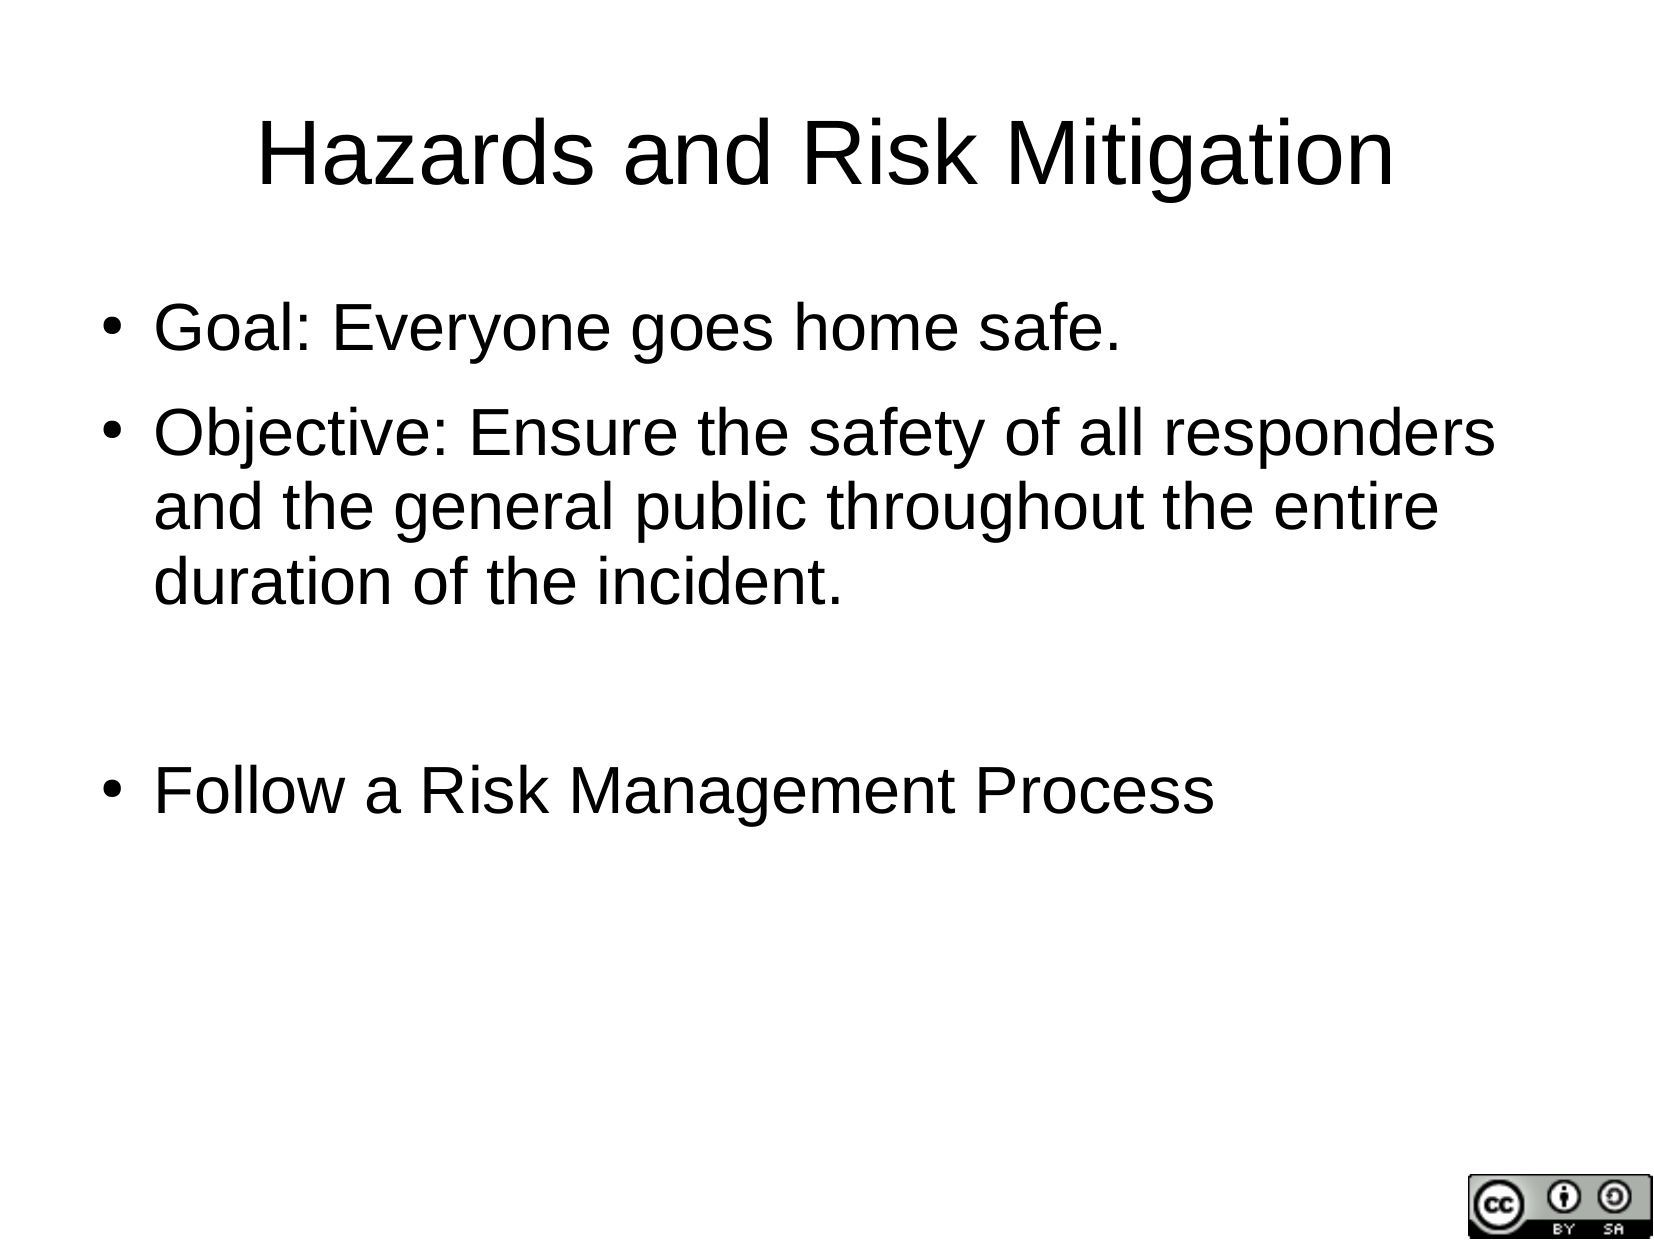

# Hazards and Risk Mitigation
Goal: Everyone goes home safe.
Objective: Ensure the safety of all responders and the general public throughout the entire duration of the incident.
Follow a Risk Management Process